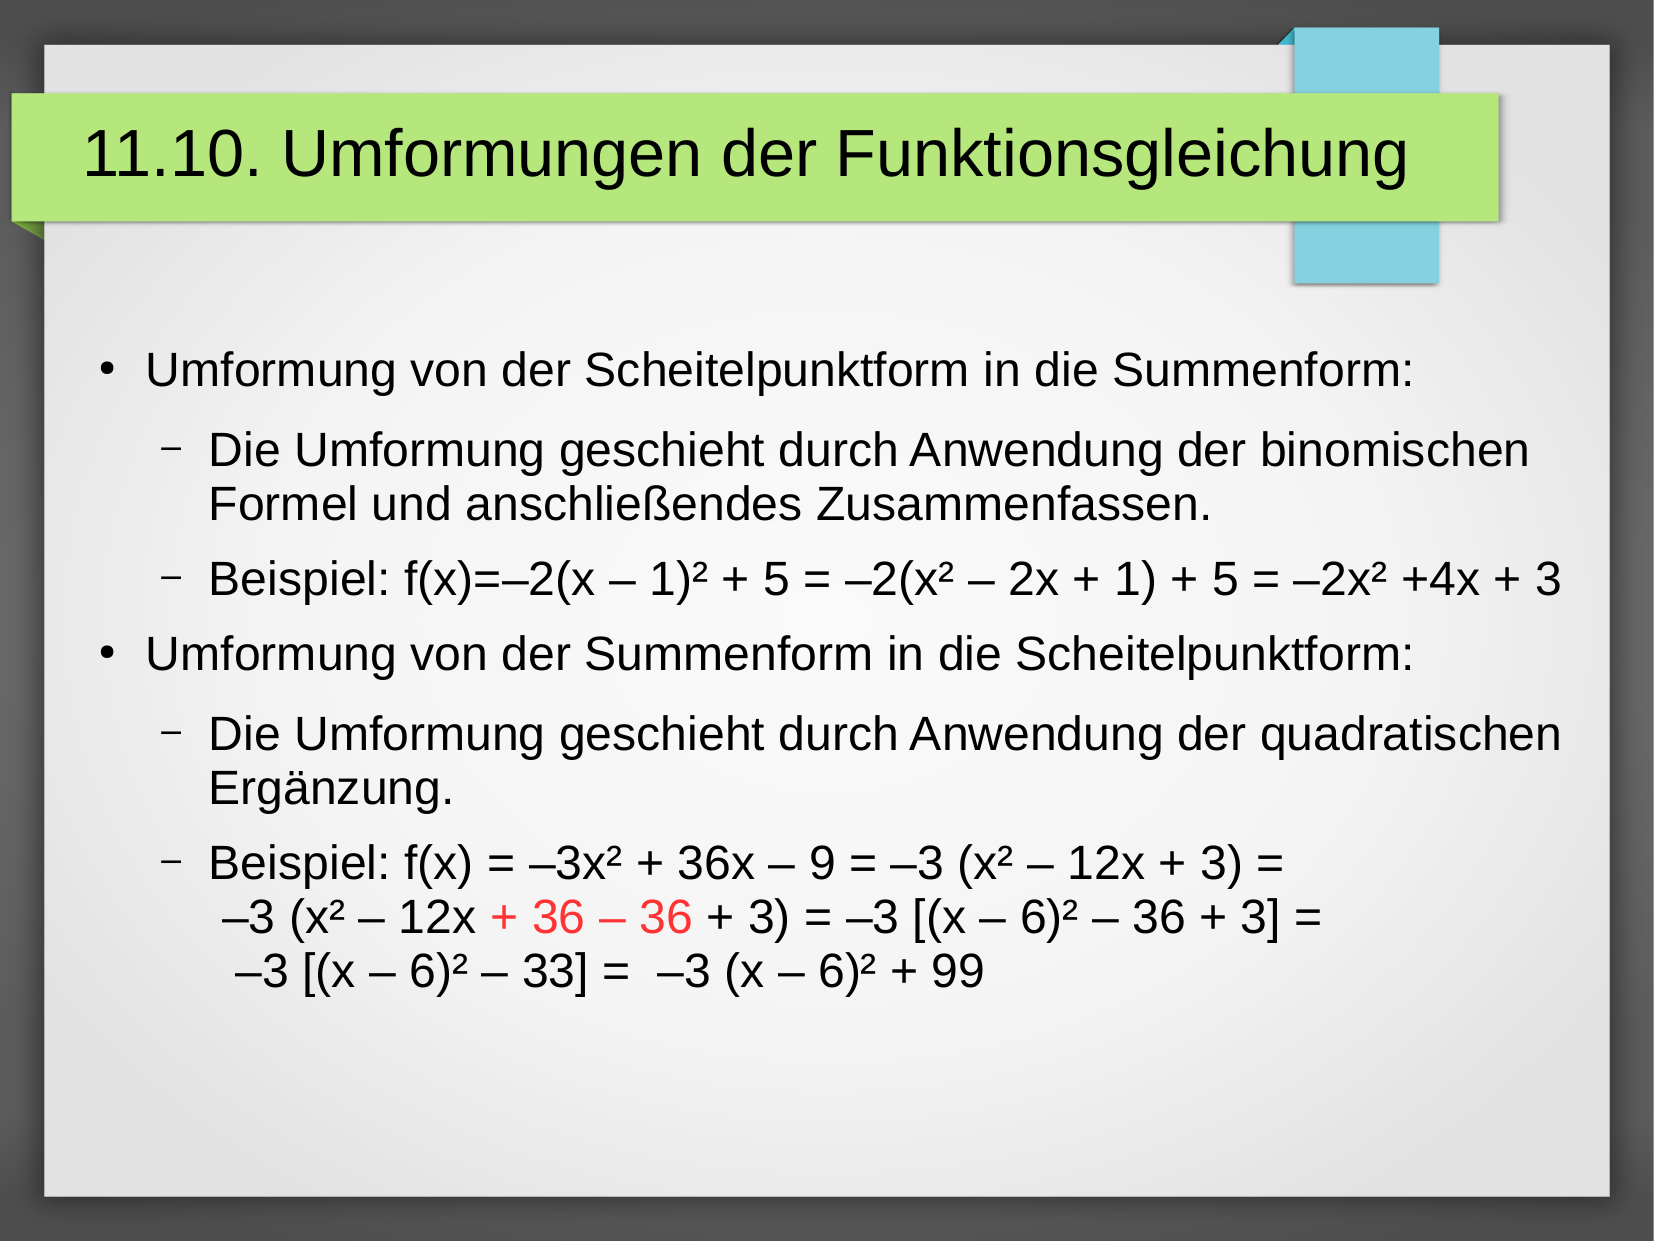

11.10. Umformungen der Funktionsgleichung
# Umformung von der Scheitelpunktform in die Summenform:
Die Umformung geschieht durch Anwendung der binomischen Formel und anschließendes Zusammenfassen.
Beispiel: f(x)=–2(x – 1)² + 5 = –2(x² – 2x + 1) + 5 = –2x² +4x + 3
Umformung von der Summenform in die Scheitelpunktform:
Die Umformung geschieht durch Anwendung der quadratischen Ergänzung.
Beispiel: f(x) = –3x² + 36x – 9 = –3 (x² – 12x + 3) =
 –3 (x² – 12x + 36 – 36 + 3) = –3 [(x – 6)² – 36 + 3] =
 –3 [(x – 6)² – 33] = –3 (x – 6)² + 99